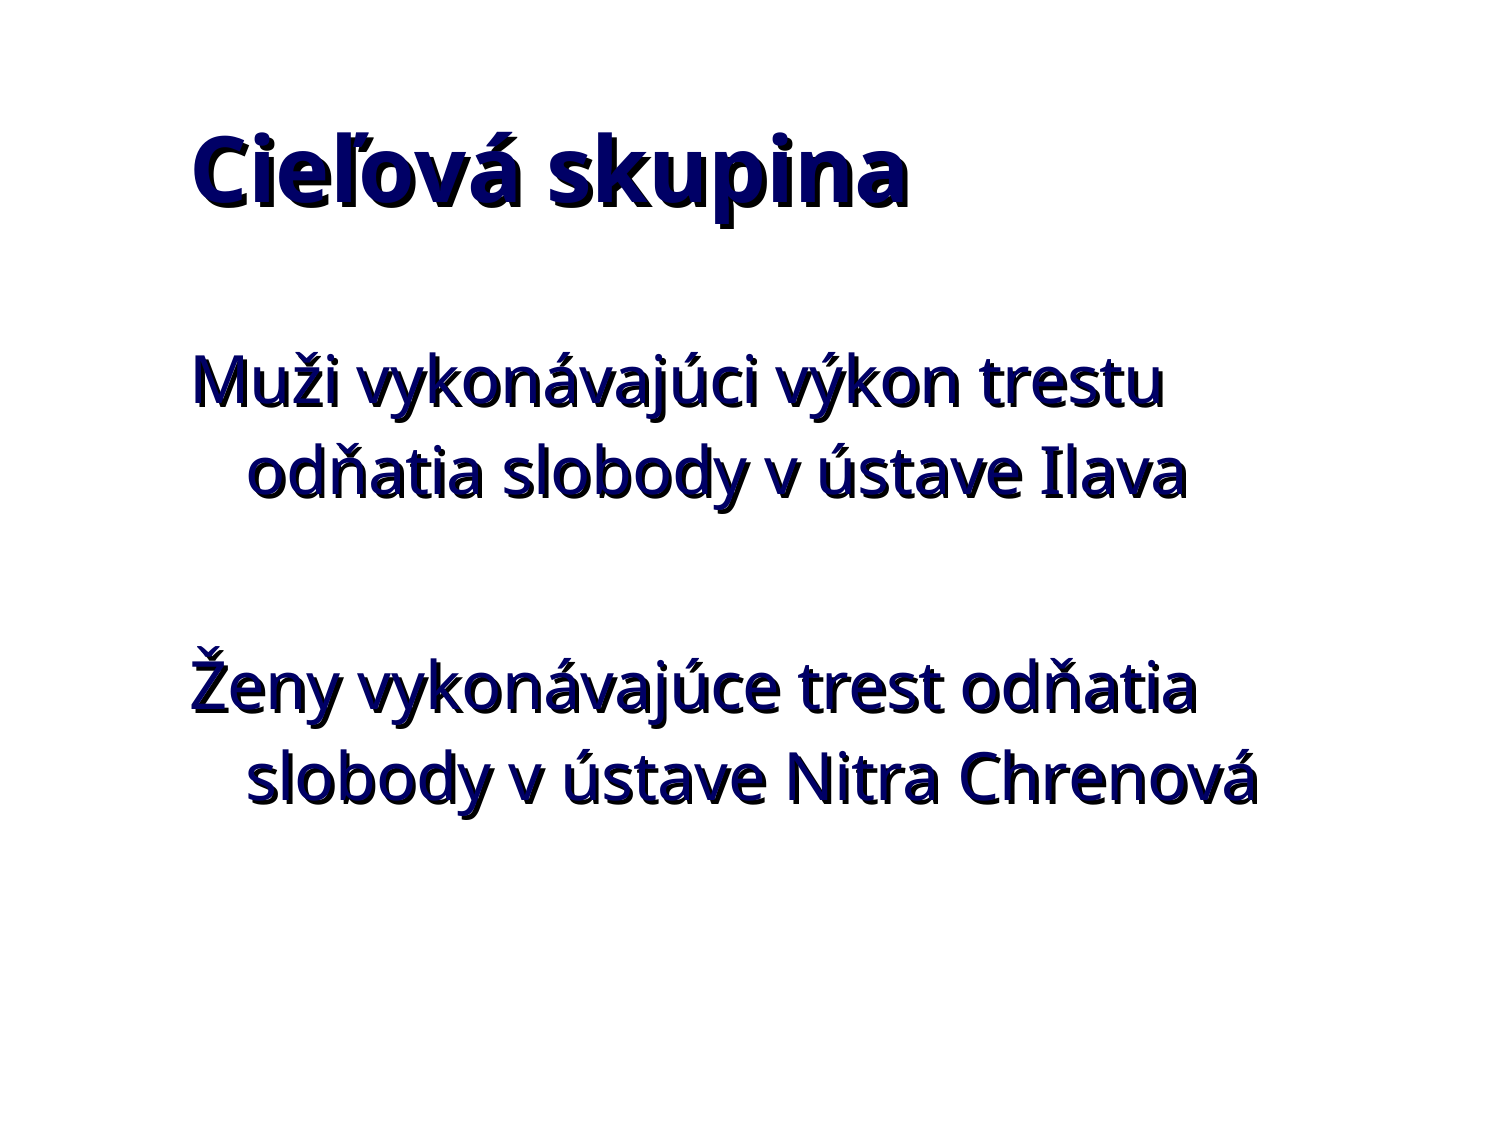

# Cieľová skupina
Muži vykonávajúci výkon trestu odňatia slobody v ústave Ilava
Ženy vykonávajúce trest odňatia slobody v ústave Nitra Chrenová
19